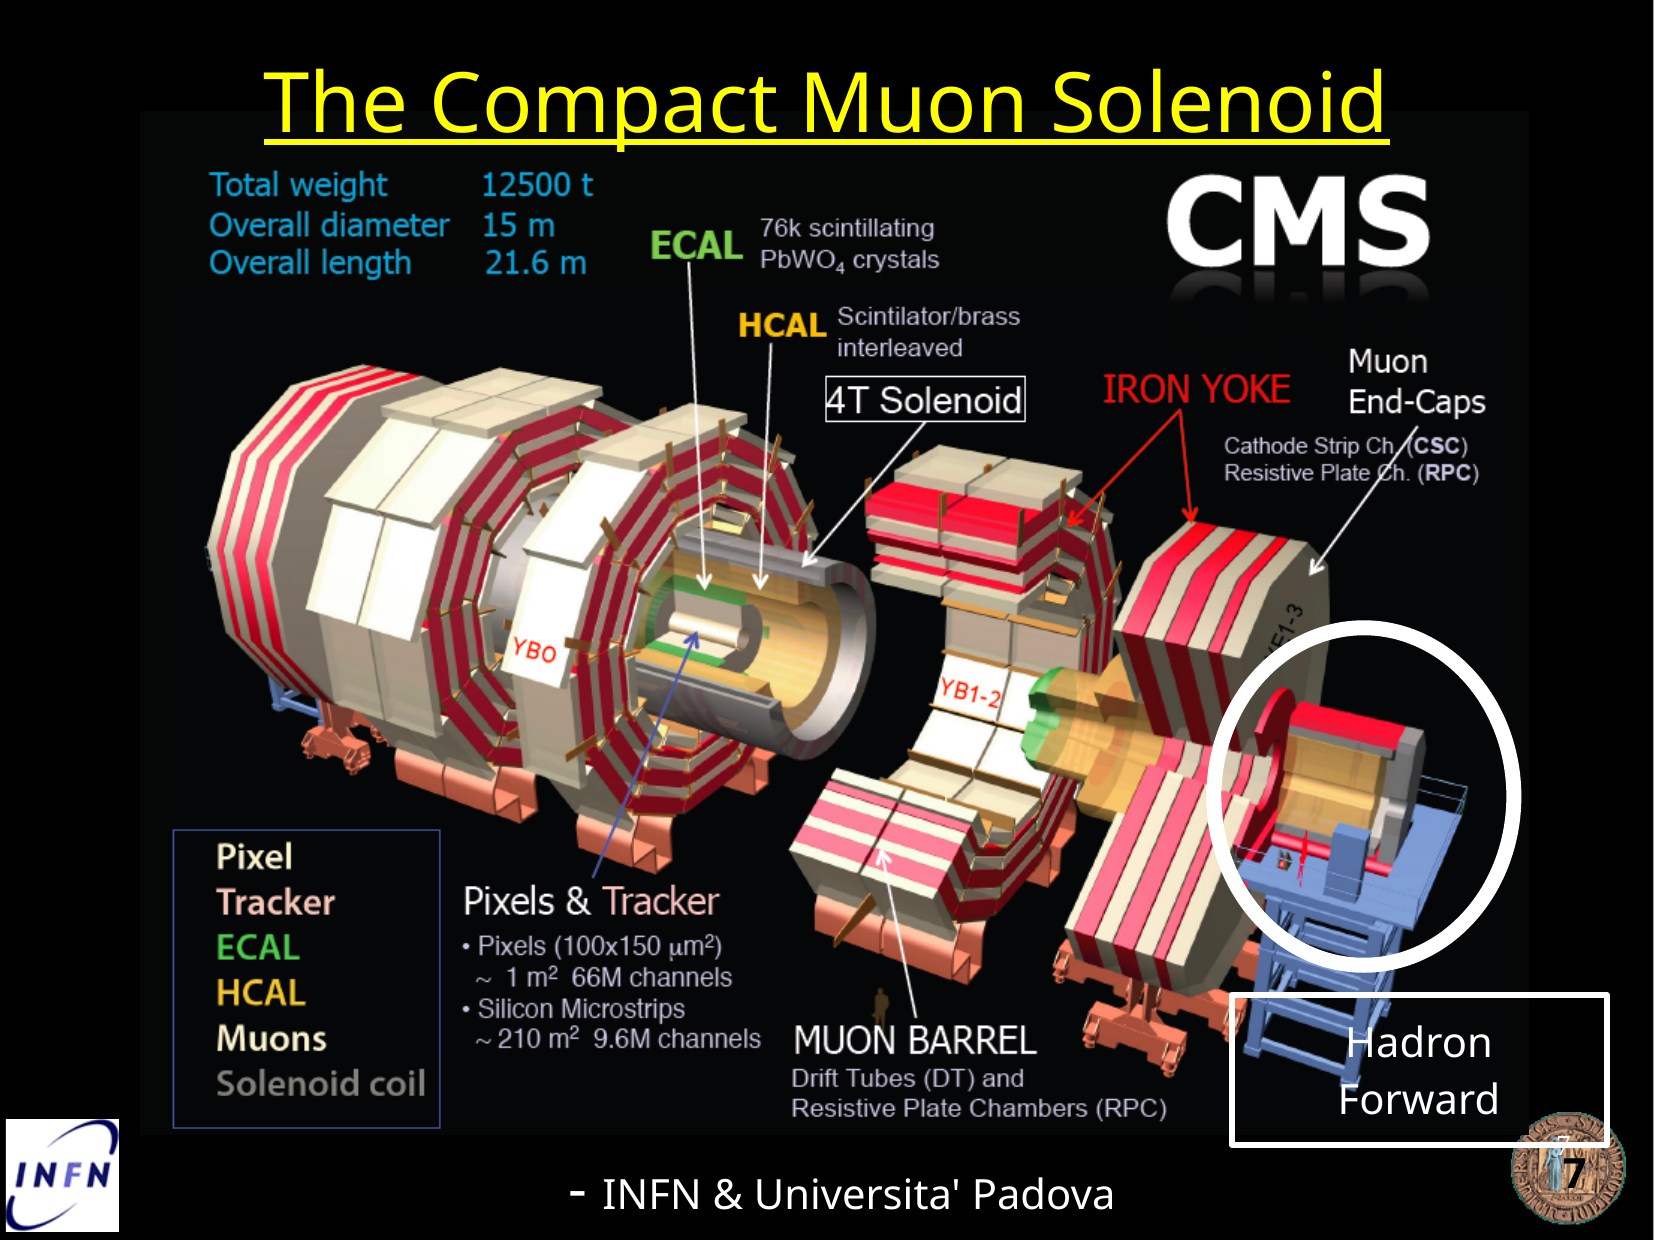

# The Compact Muon Solenoid
Hadron
Forward
7